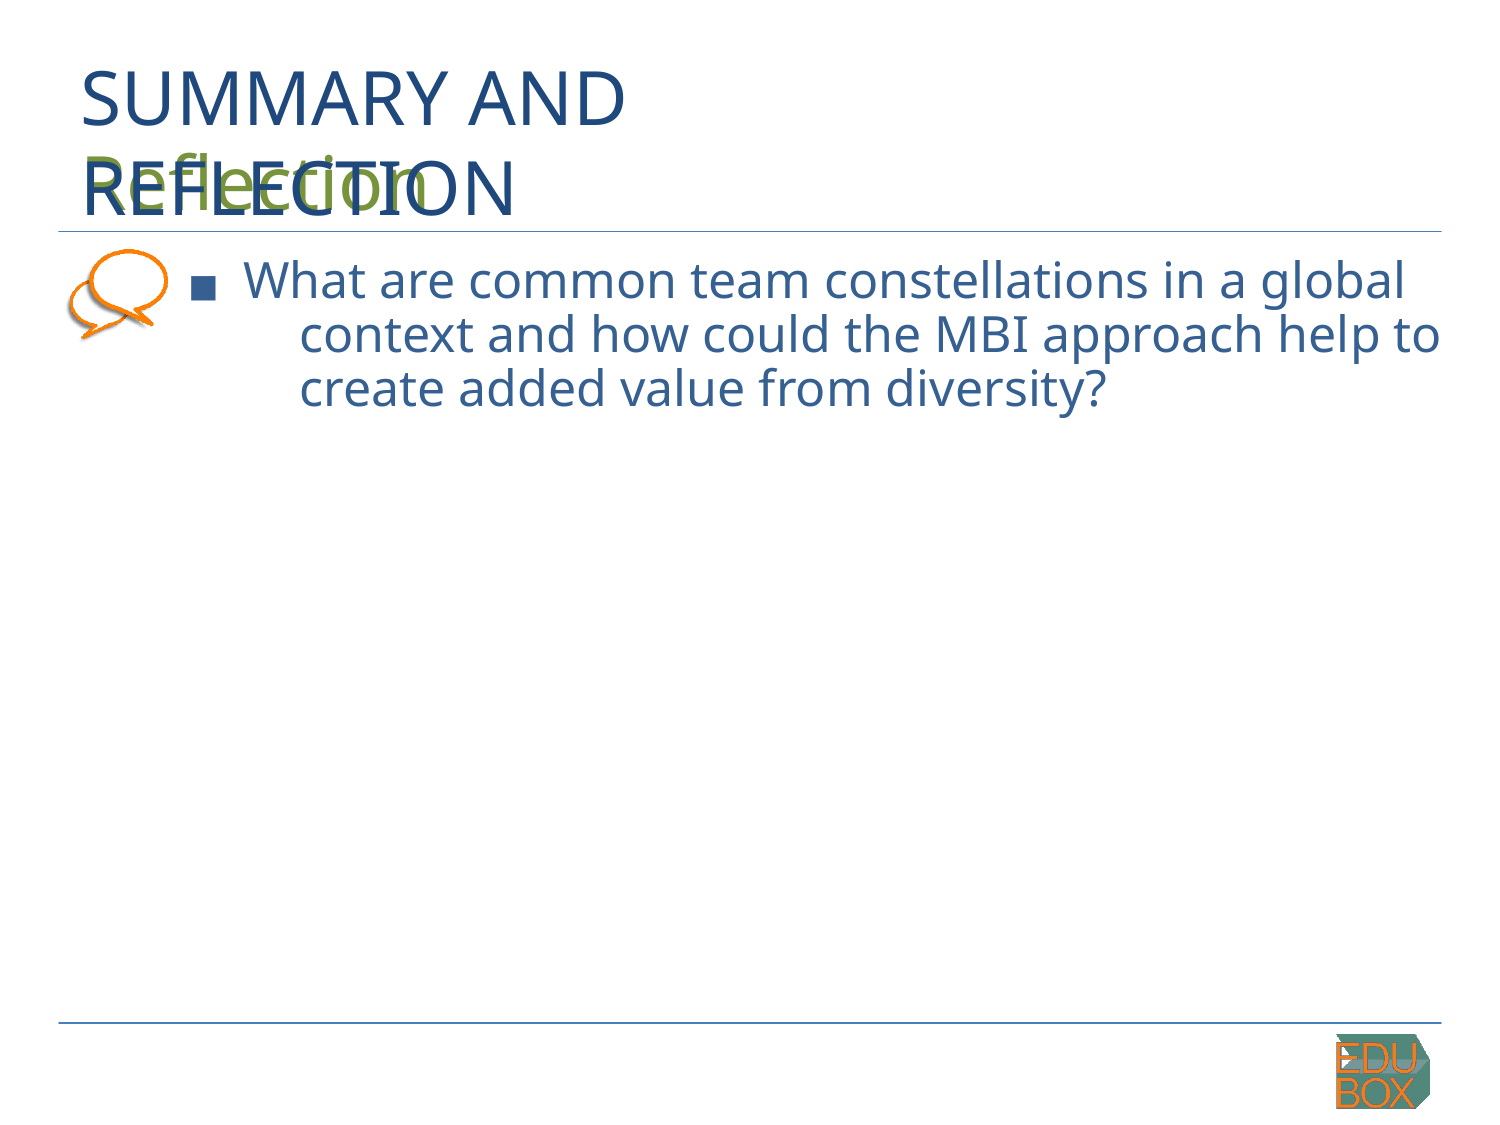

SUMMARY AND REFLECTION
# Reflection
What are common team constellations in a global context and how could the MBI approach help to create added value from diversity?